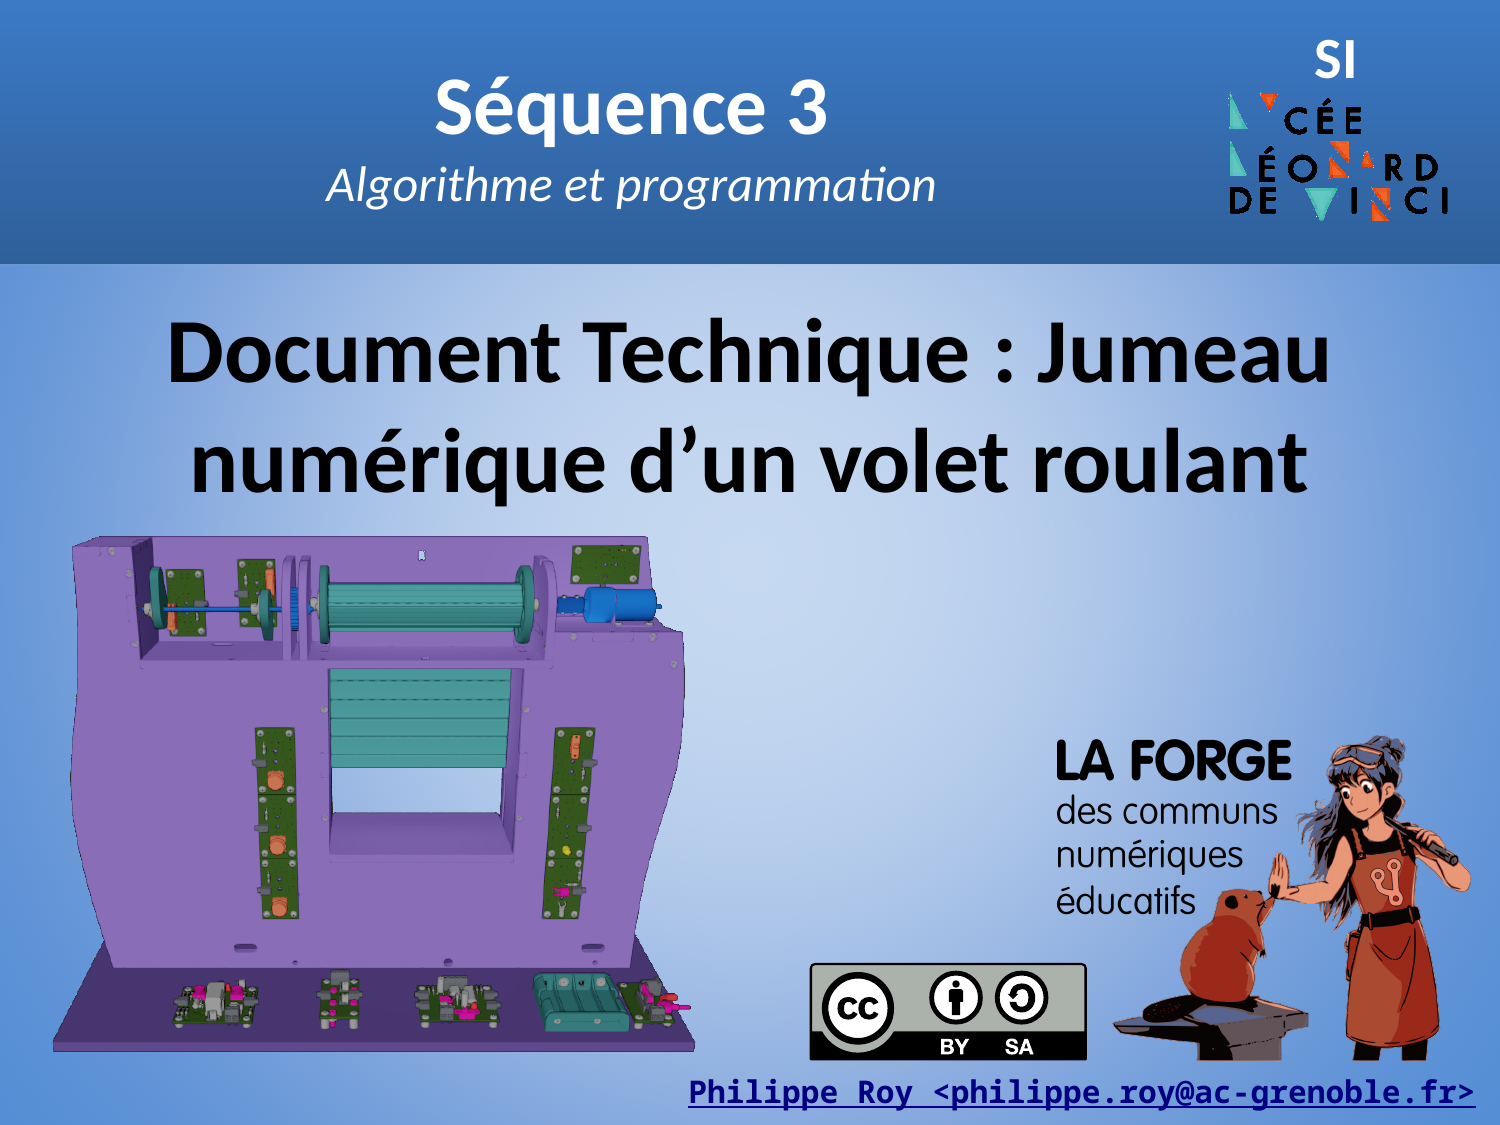

# Séquence 3 Algorithme et programmation
SI
Document Technique : Jumeau numérique d’un volet roulant
Philippe Roy <philippe.roy@ac-grenoble.fr>